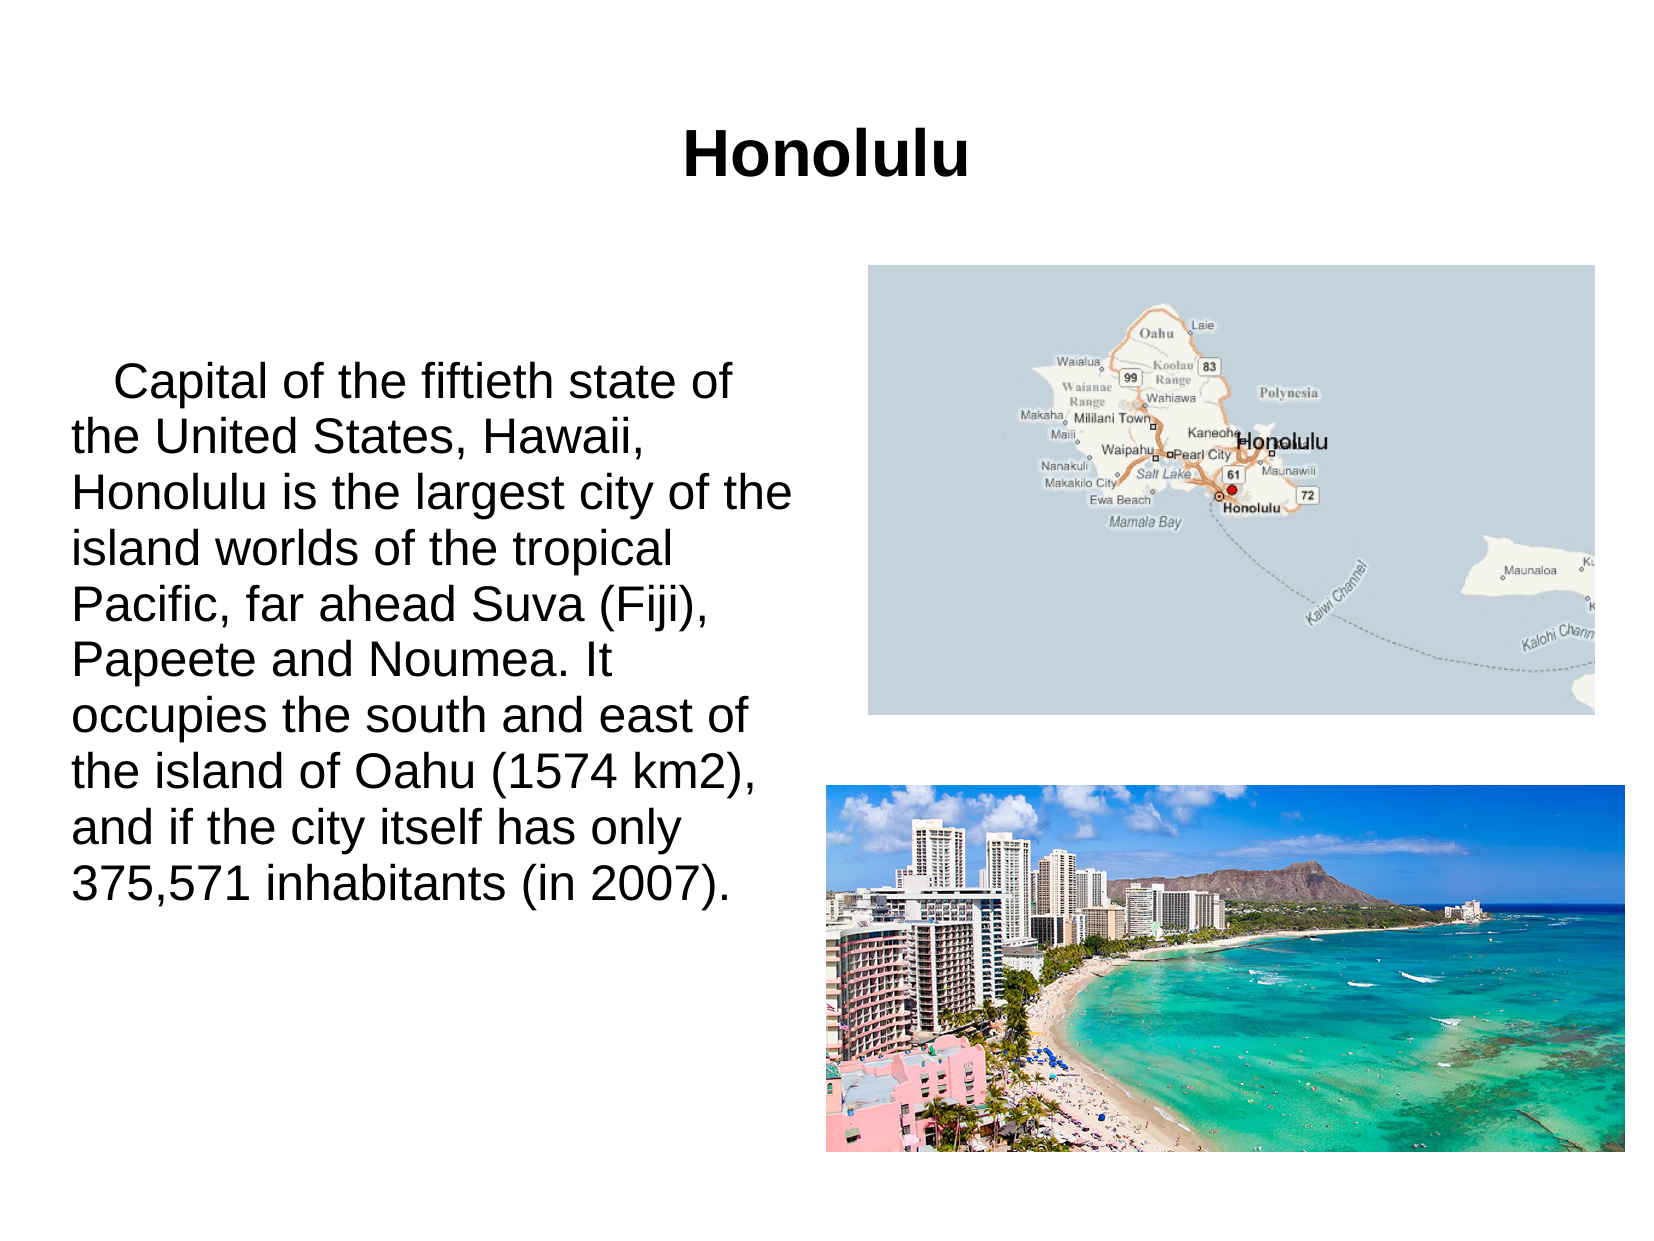

# Honolulu
 Capital of the fiftieth state of the United States, Hawaii, Honolulu is the largest city of the island worlds of the tropical Pacific, far ahead Suva (Fiji), Papeete and Noumea. It occupies the south and east of the island of Oahu (1574 km2), and if the city itself has only 375,571 inhabitants (in 2007).